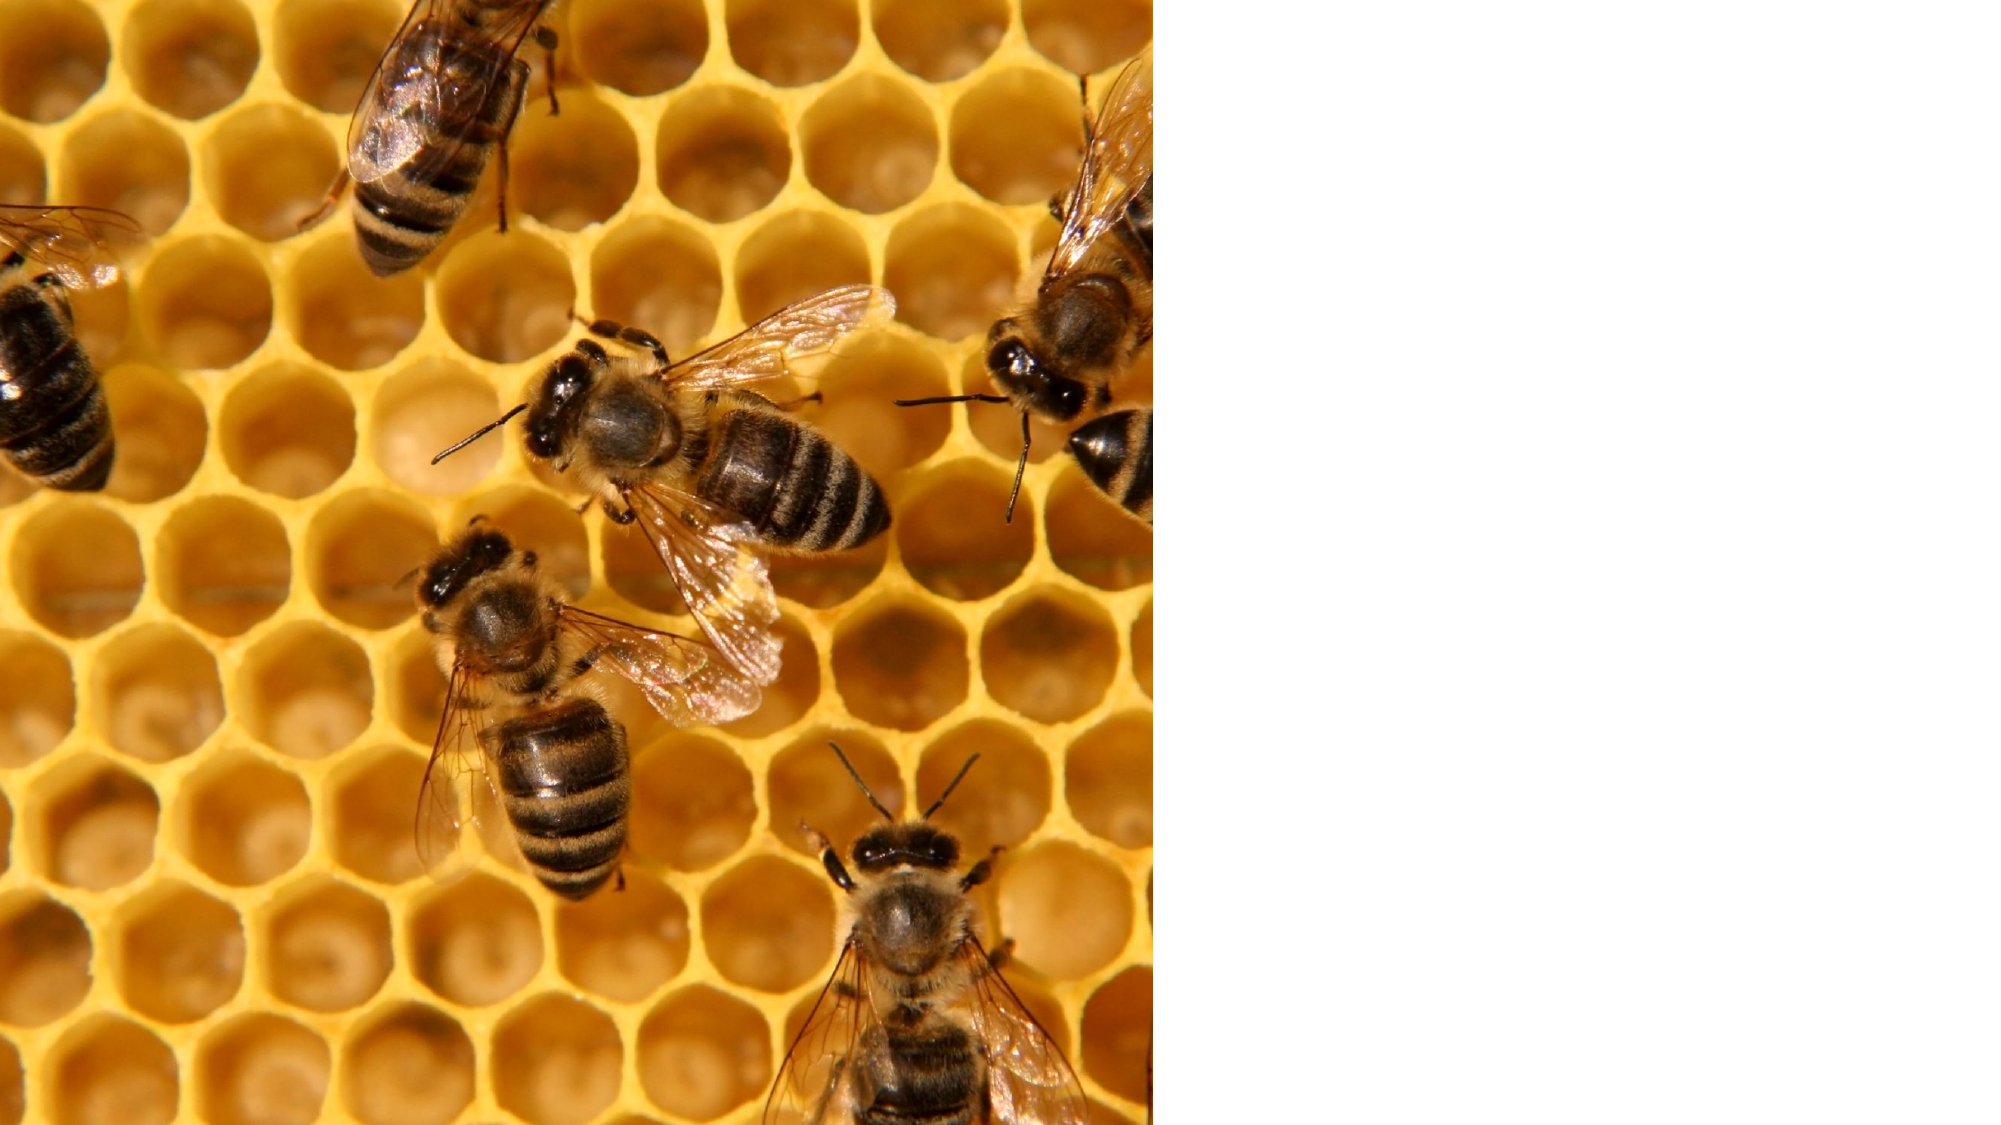

# Good news!
We’re getting quite busy.
Please give us as much notice as possible when making a room booking.
Thanks